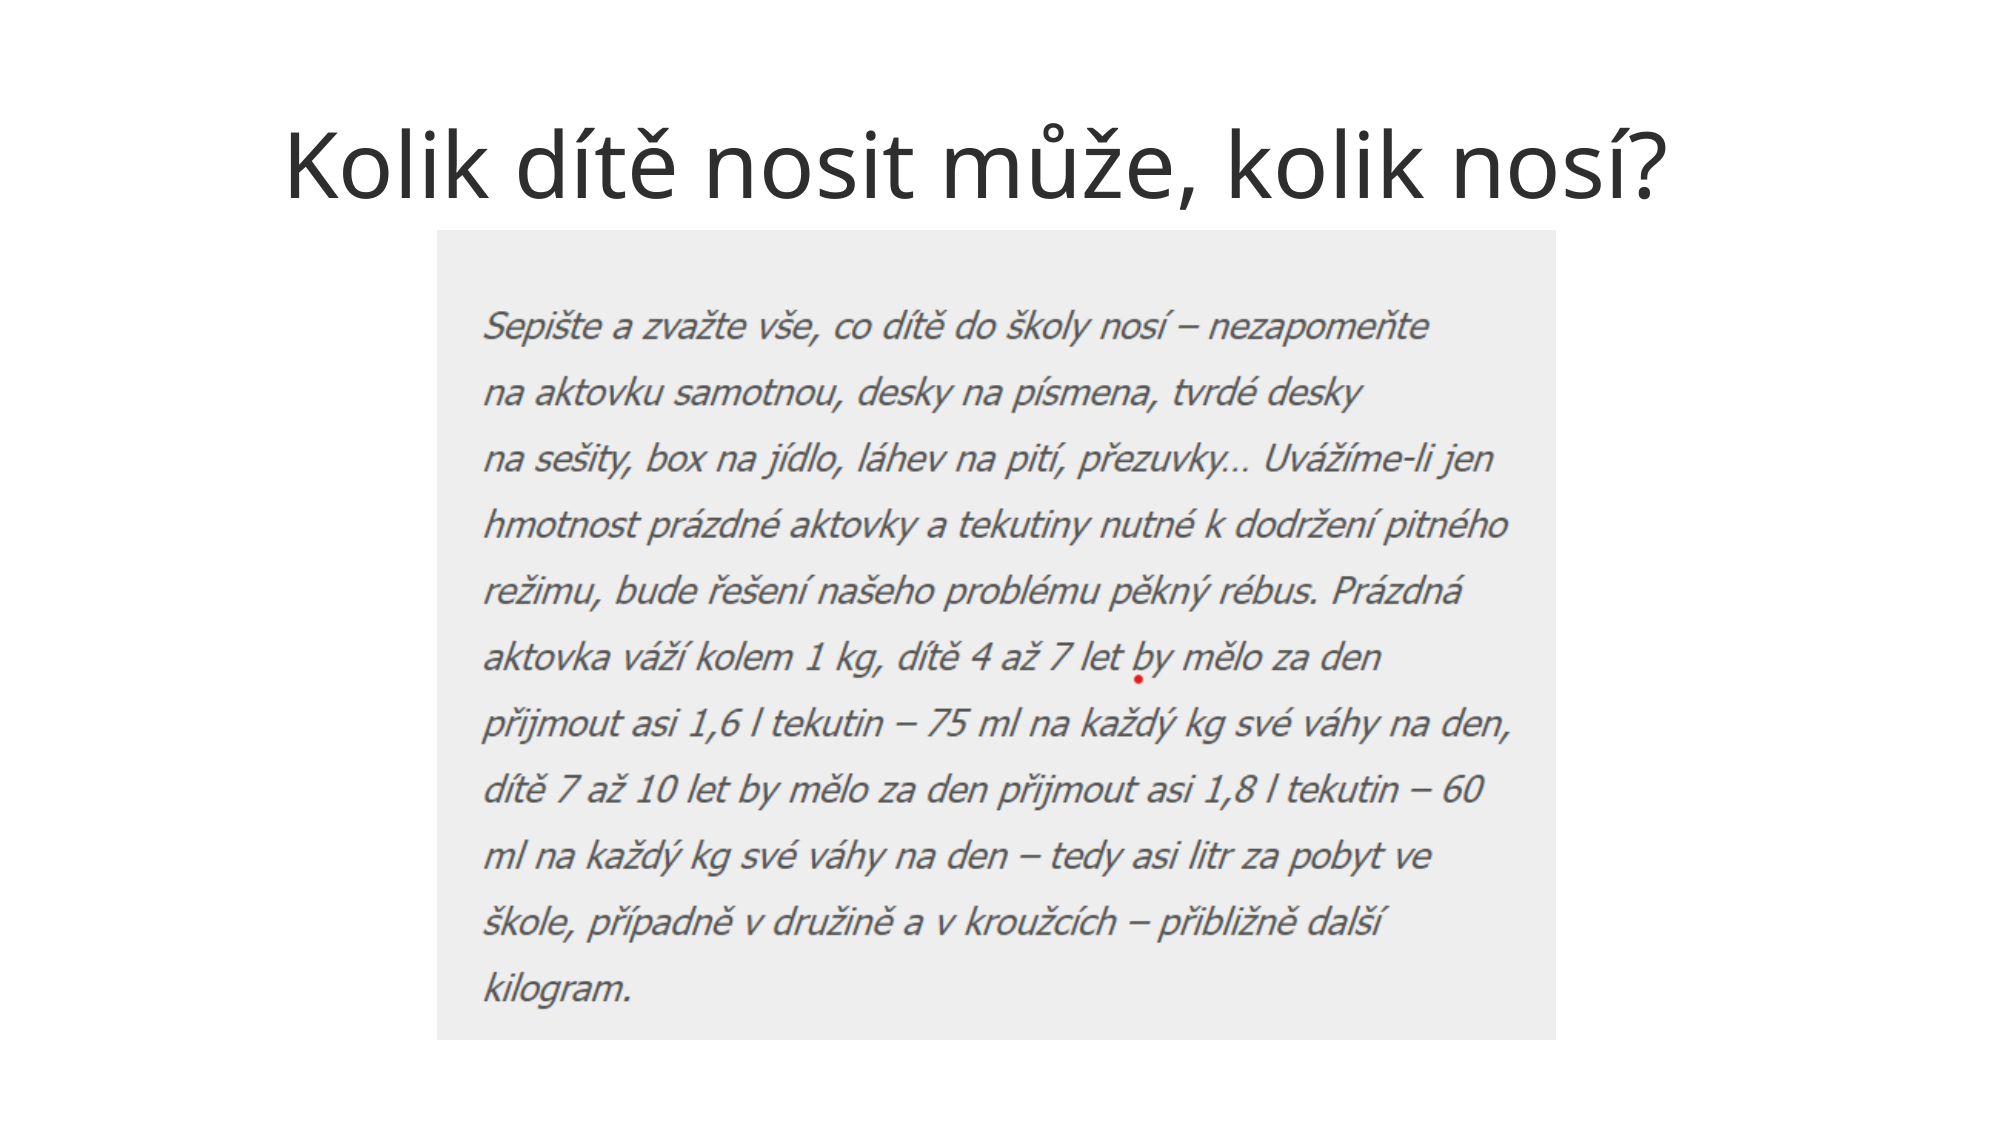

# Kolik dítě nosit může, kolik nosí?